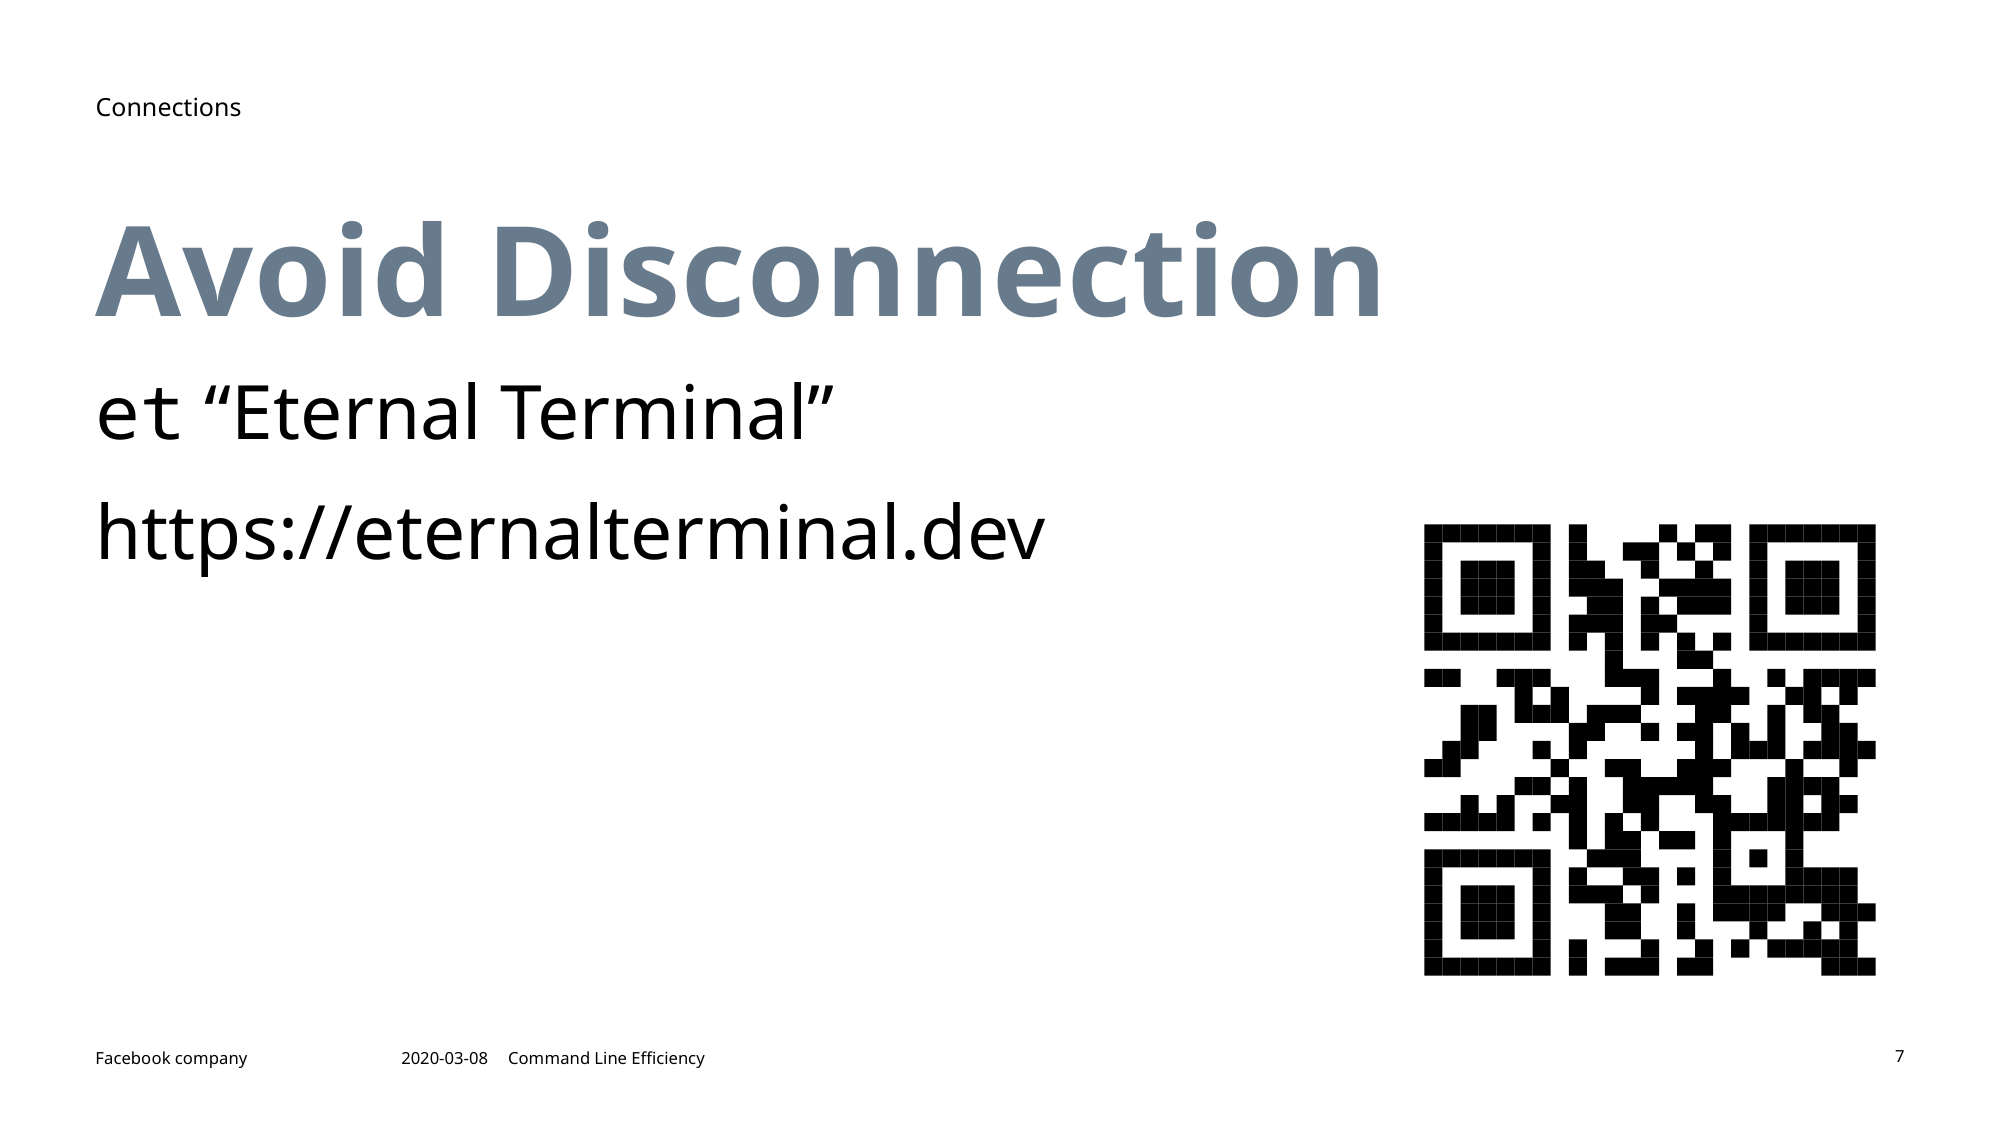

Connections
Avoid Disconnection
# et “Eternal Terminal”
https://eternalterminal.dev
2020-03-08
Command Line Efficiency